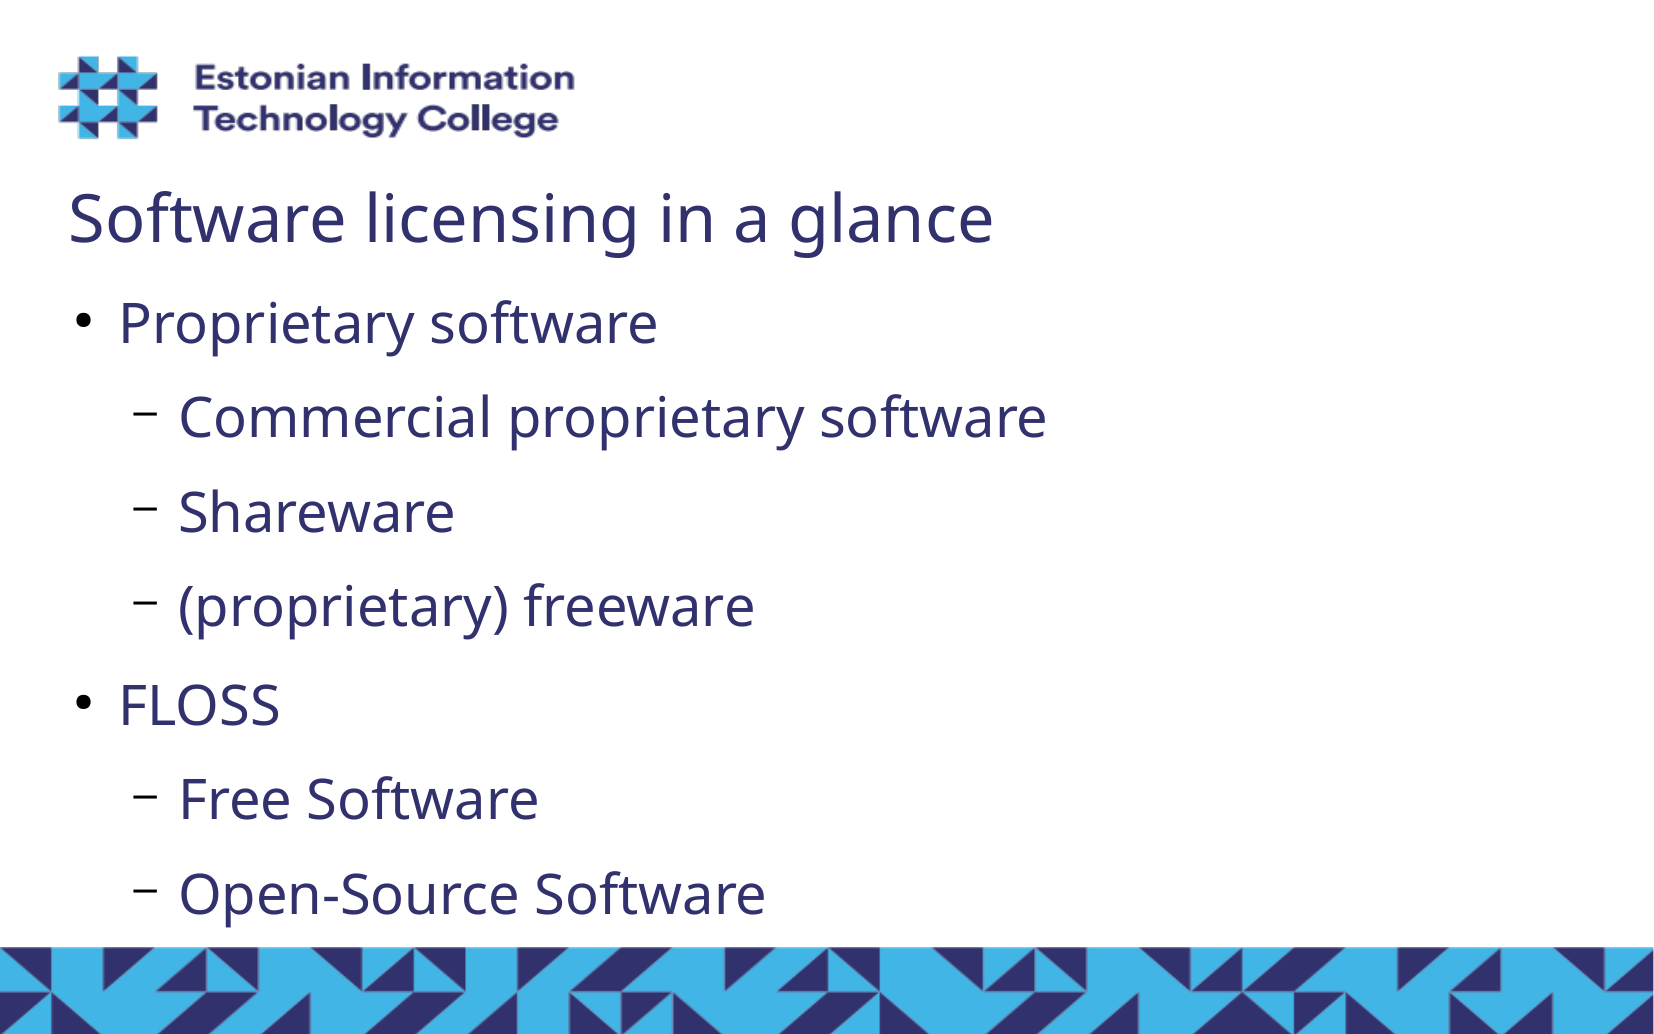

# Software licensing in a glance
Proprietary software
Commercial proprietary software
Shareware
(proprietary) freeware
FLOSS
Free Software
Open-Source Software